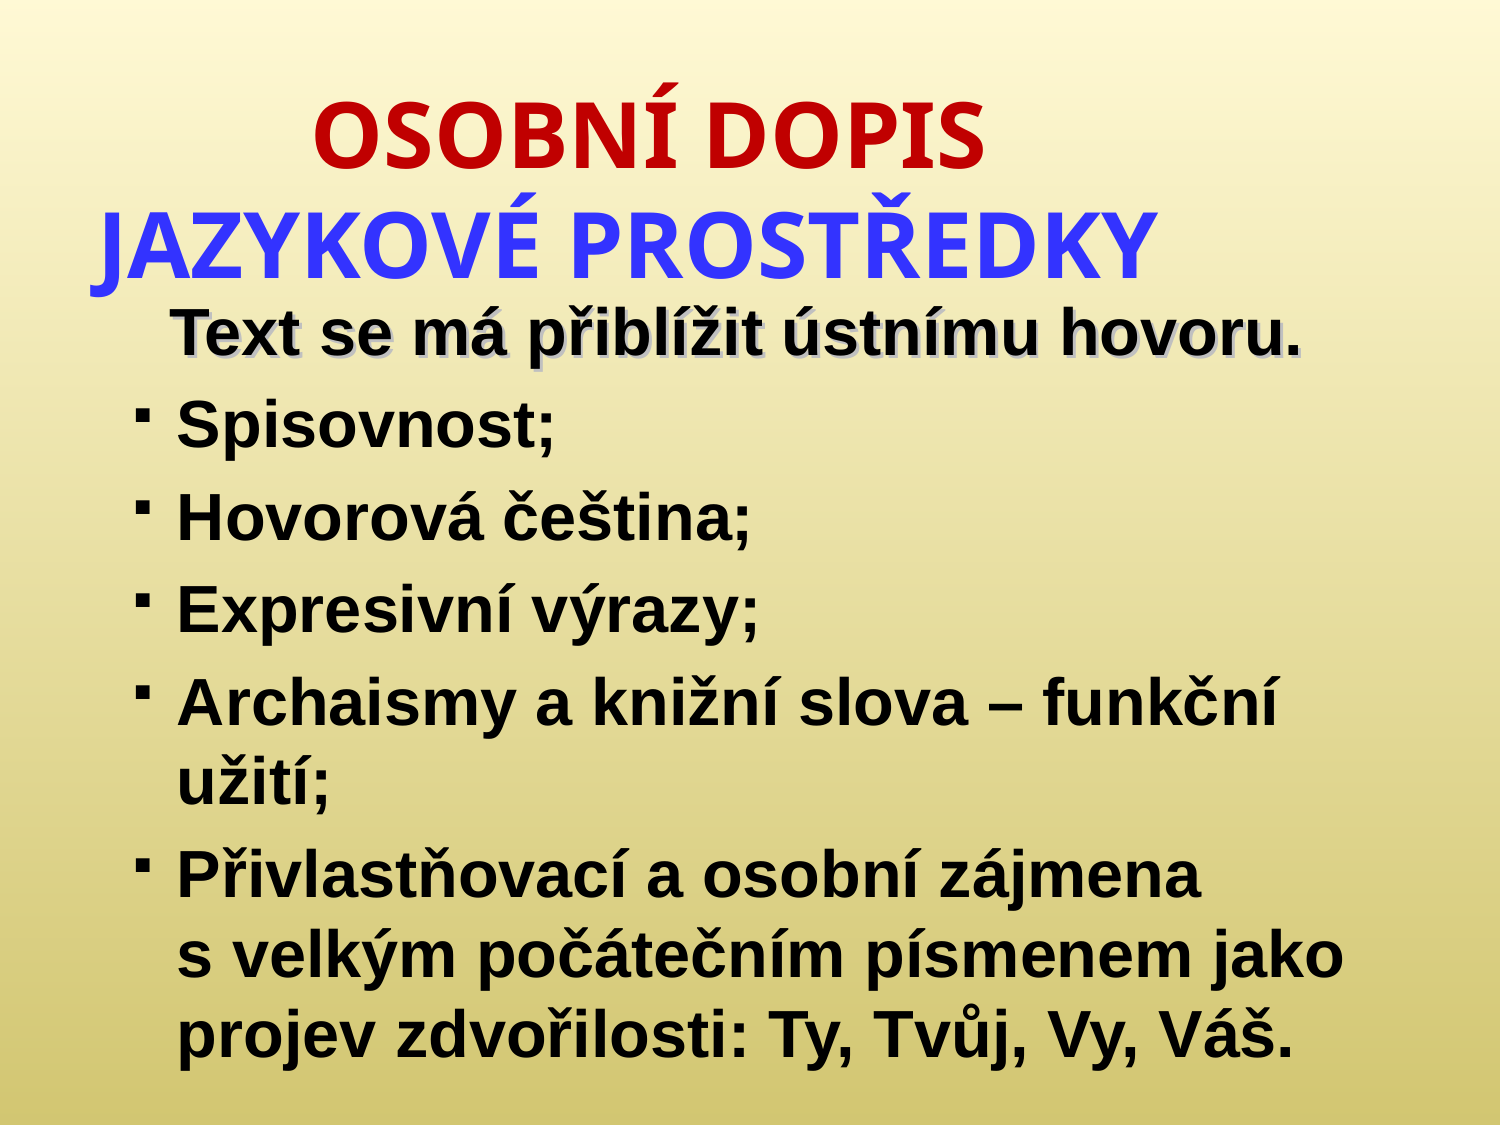

# OSOBNÍ DOPIS JAZYKOVÉ PROSTŘEDKY
 Text se má přiblížit ústnímu hovoru.
Spisovnost;
Hovorová čeština;
Expresivní výrazy;
Archaismy a knižní slova – funkční užití;
Přivlastňovací a osobní zájmena
s velkým počátečním písmenem jako projev zdvořilosti: Ty, Tvůj, Vy, Váš.